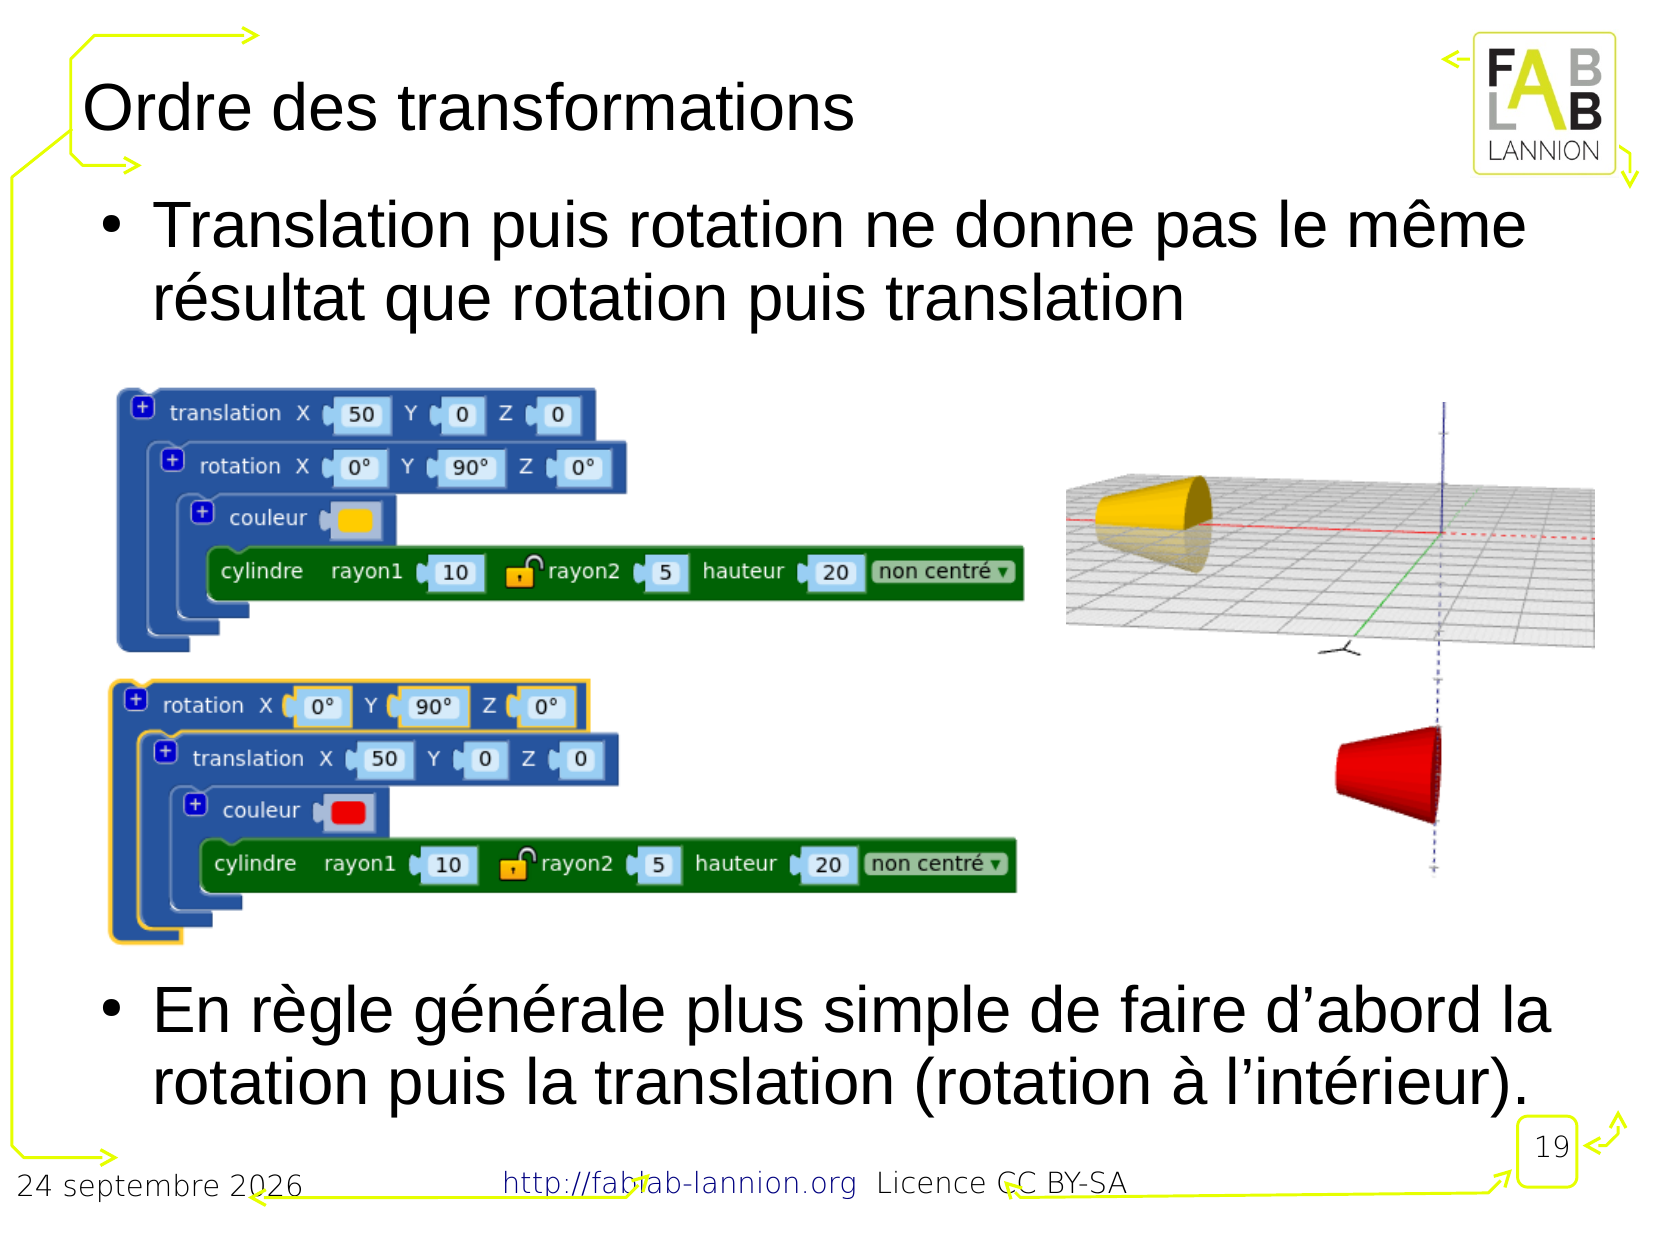

# Ordre des transformations
Translation puis rotation ne donne pas le même résultat que rotation puis translation
En règle générale plus simple de faire d’abord la rotation puis la translation (rotation à l’intérieur).
19